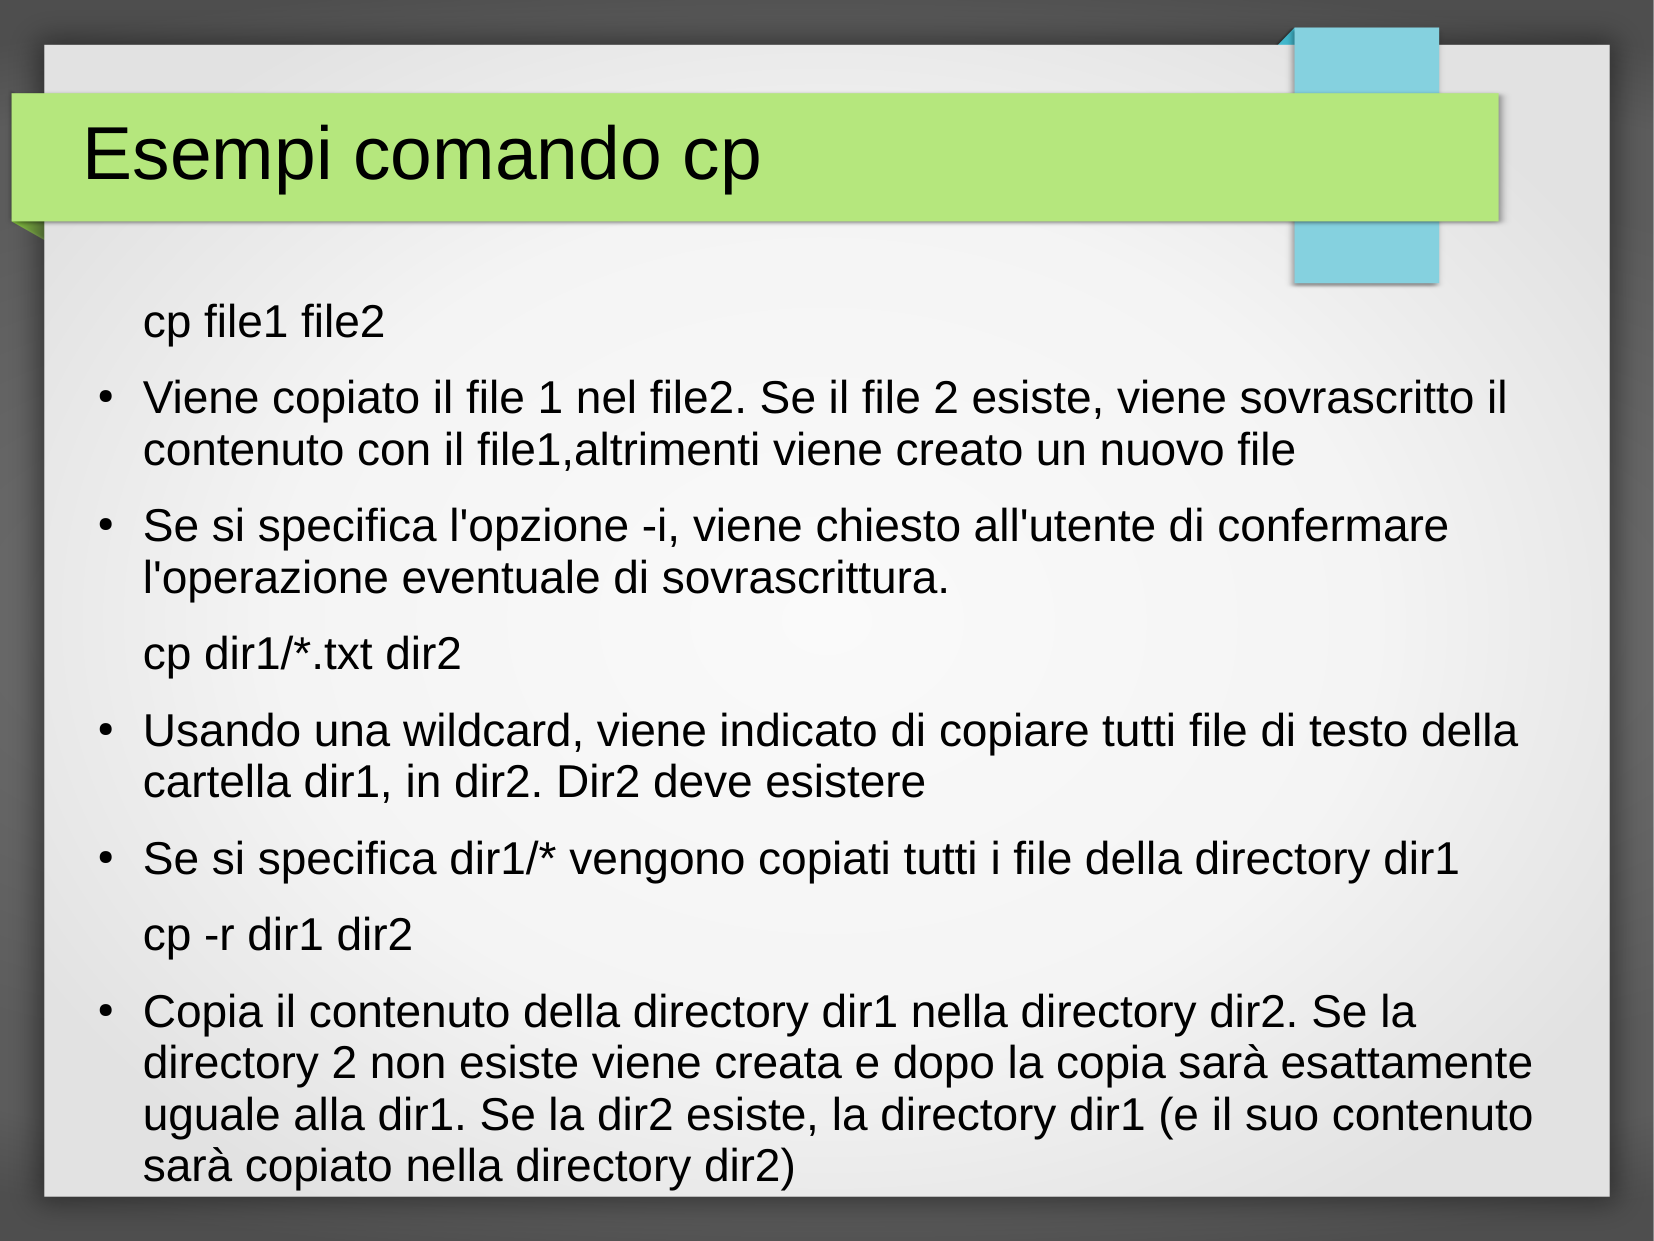

# Esempi comando cp
cp file1 file2
Viene copiato il file 1 nel file2. Se il file 2 esiste, viene sovrascritto il contenuto con il file1,altrimenti viene creato un nuovo file
Se si specifica l'opzione -i, viene chiesto all'utente di confermare l'operazione eventuale di sovrascrittura.
cp dir1/*.txt dir2
Usando una wildcard, viene indicato di copiare tutti file di testo della cartella dir1, in dir2. Dir2 deve esistere
Se si specifica dir1/* vengono copiati tutti i file della directory dir1
cp -r dir1 dir2
Copia il contenuto della directory dir1 nella directory dir2. Se la directory 2 non esiste viene creata e dopo la copia sarà esattamente uguale alla dir1. Se la dir2 esiste, la directory dir1 (e il suo contenuto sarà copiato nella directory dir2)